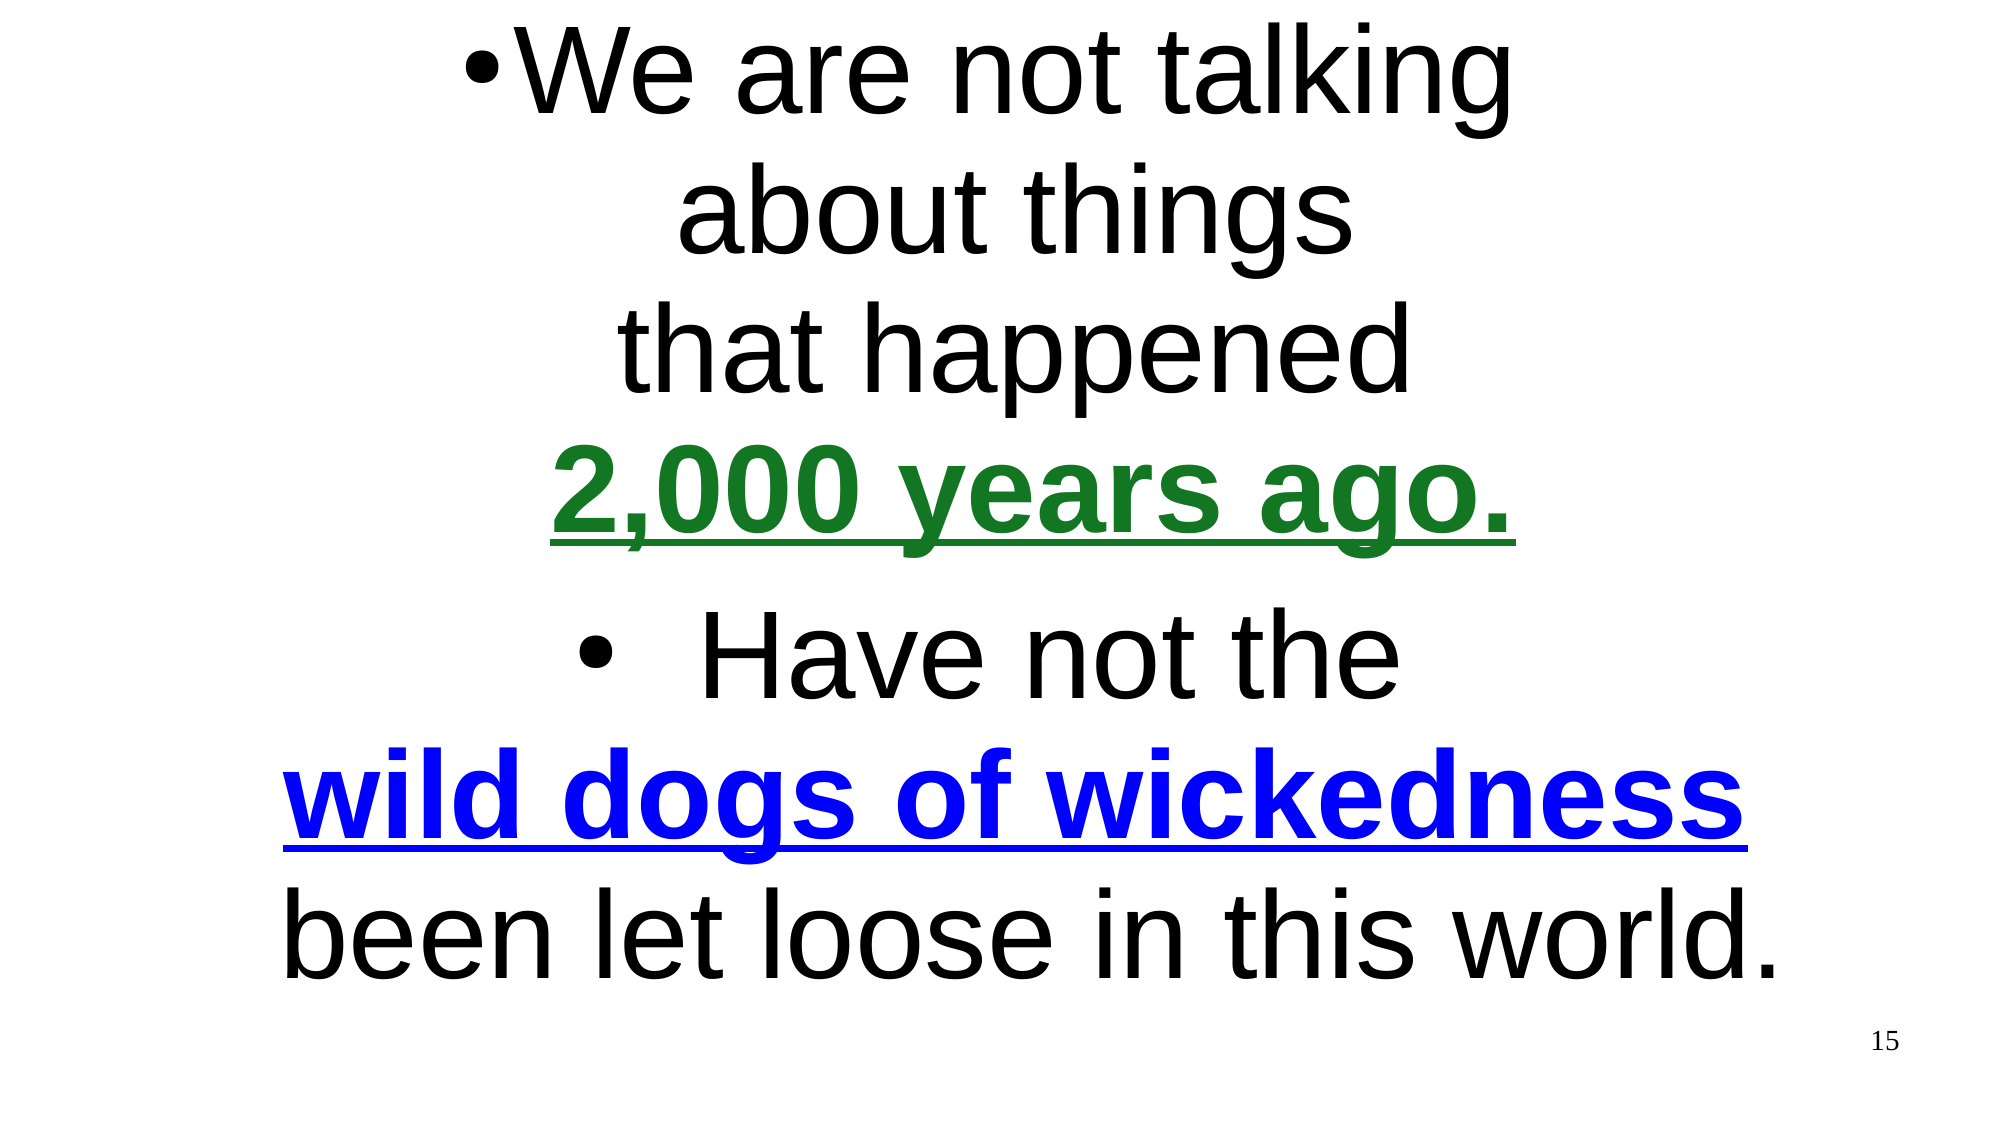

# We are not talking about things that happened 2,000 years ago.
 Have not the
wild dogs of wickedness
been let loose in this world.
15